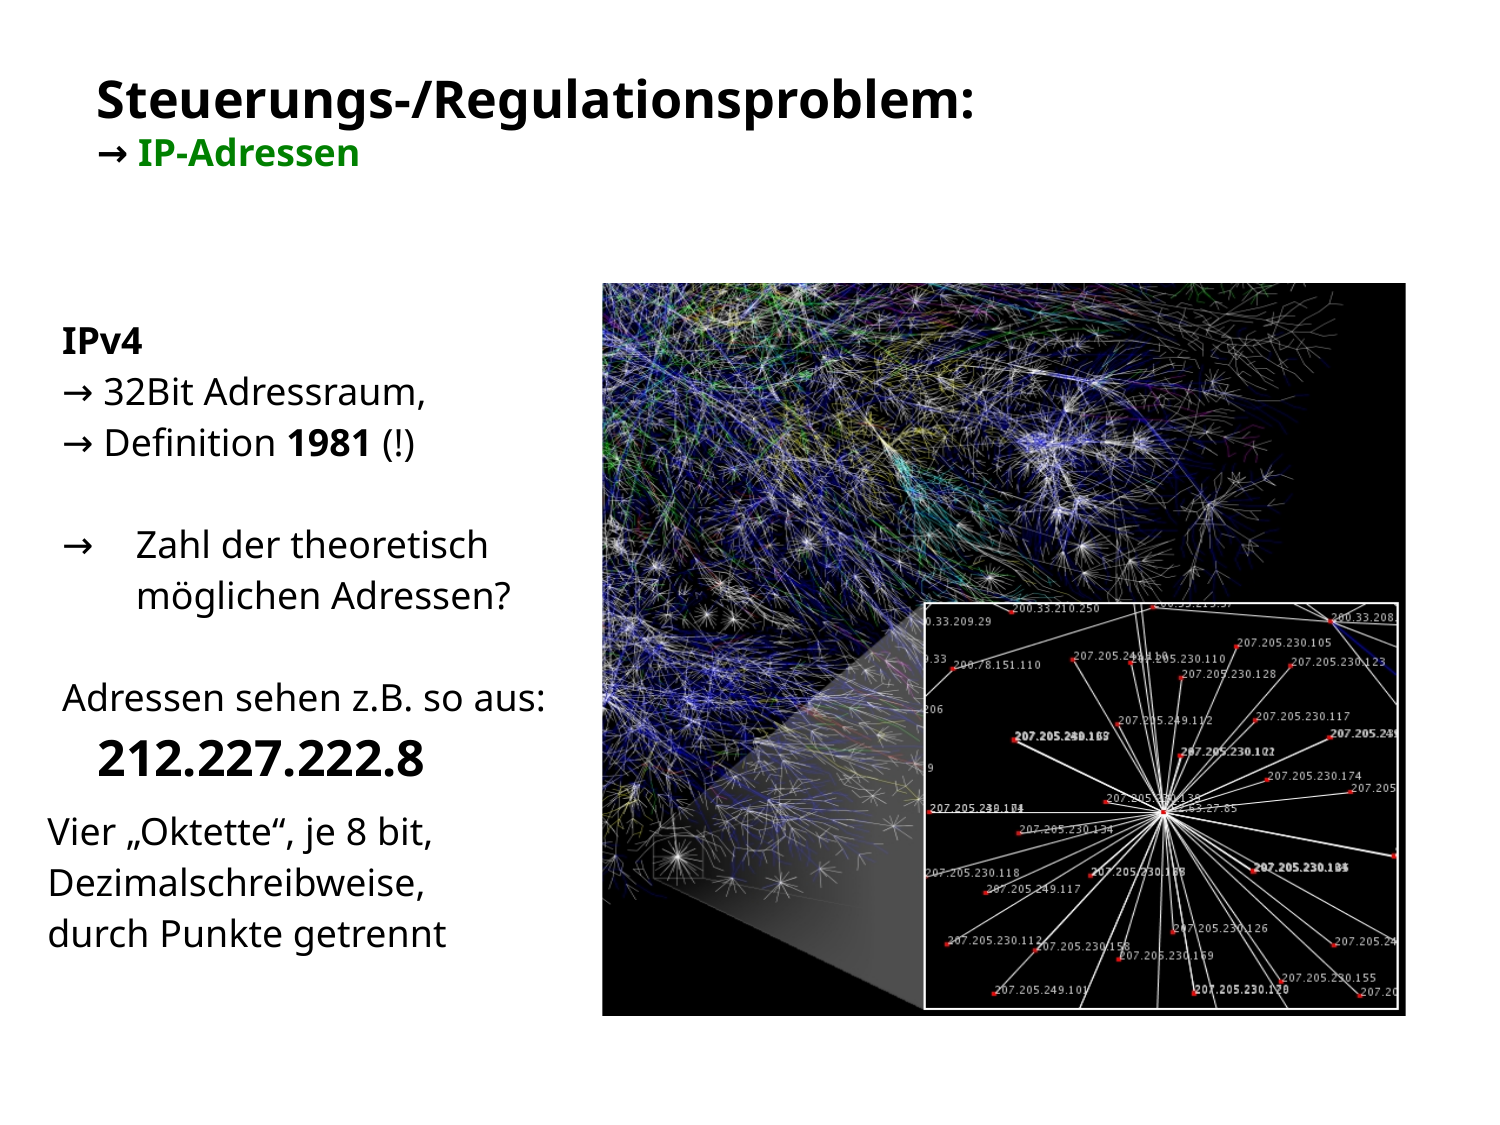

Steuerungs-/Regulationsproblem:
→ IP-Adressen
IPv4
→ 32Bit Adressraum,
→ Definition 1981 (!)
→ 	Zahl der theoretisch 		möglichen Adressen?
Adressen sehen z.B. so aus:
212.227.222.8
Vier „Oktette“, je 8 bit,
Dezimalschreibweise,
durch Punkte getrennt